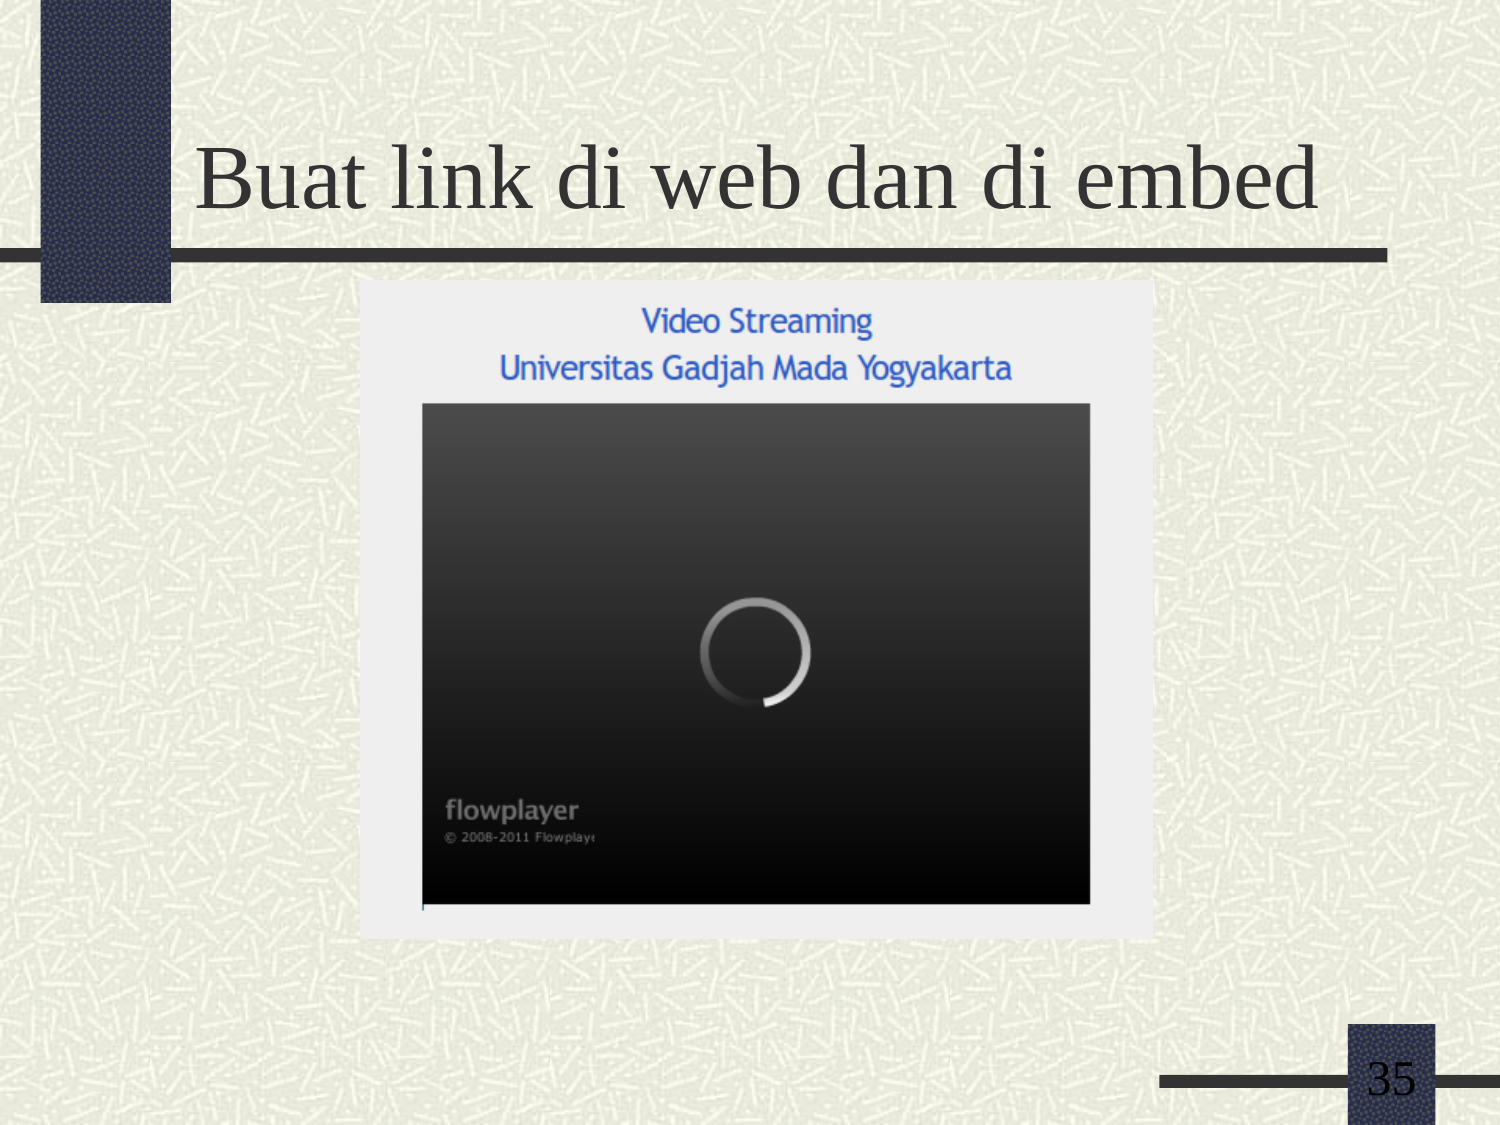

# Buat link di web dan di embed
35